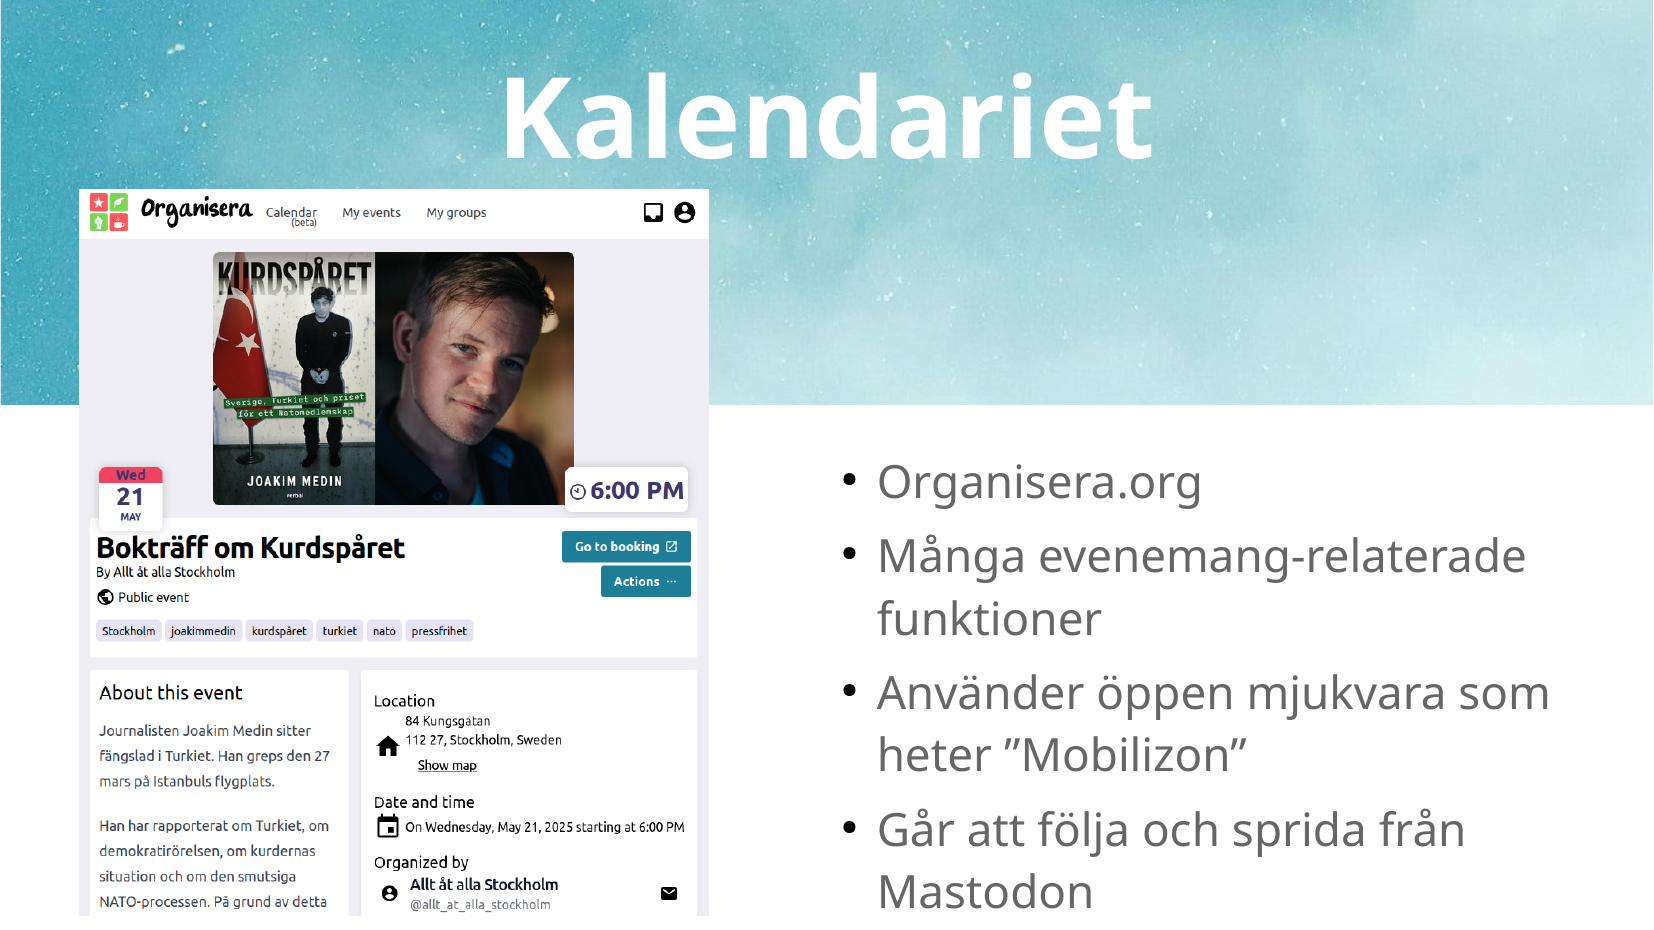

# Kalendariet
Organisera.org
Många evenemang-relaterade funktioner
Använder öppen mjukvara som heter ”Mobilizon”
Går att följa och sprida från Mastodon